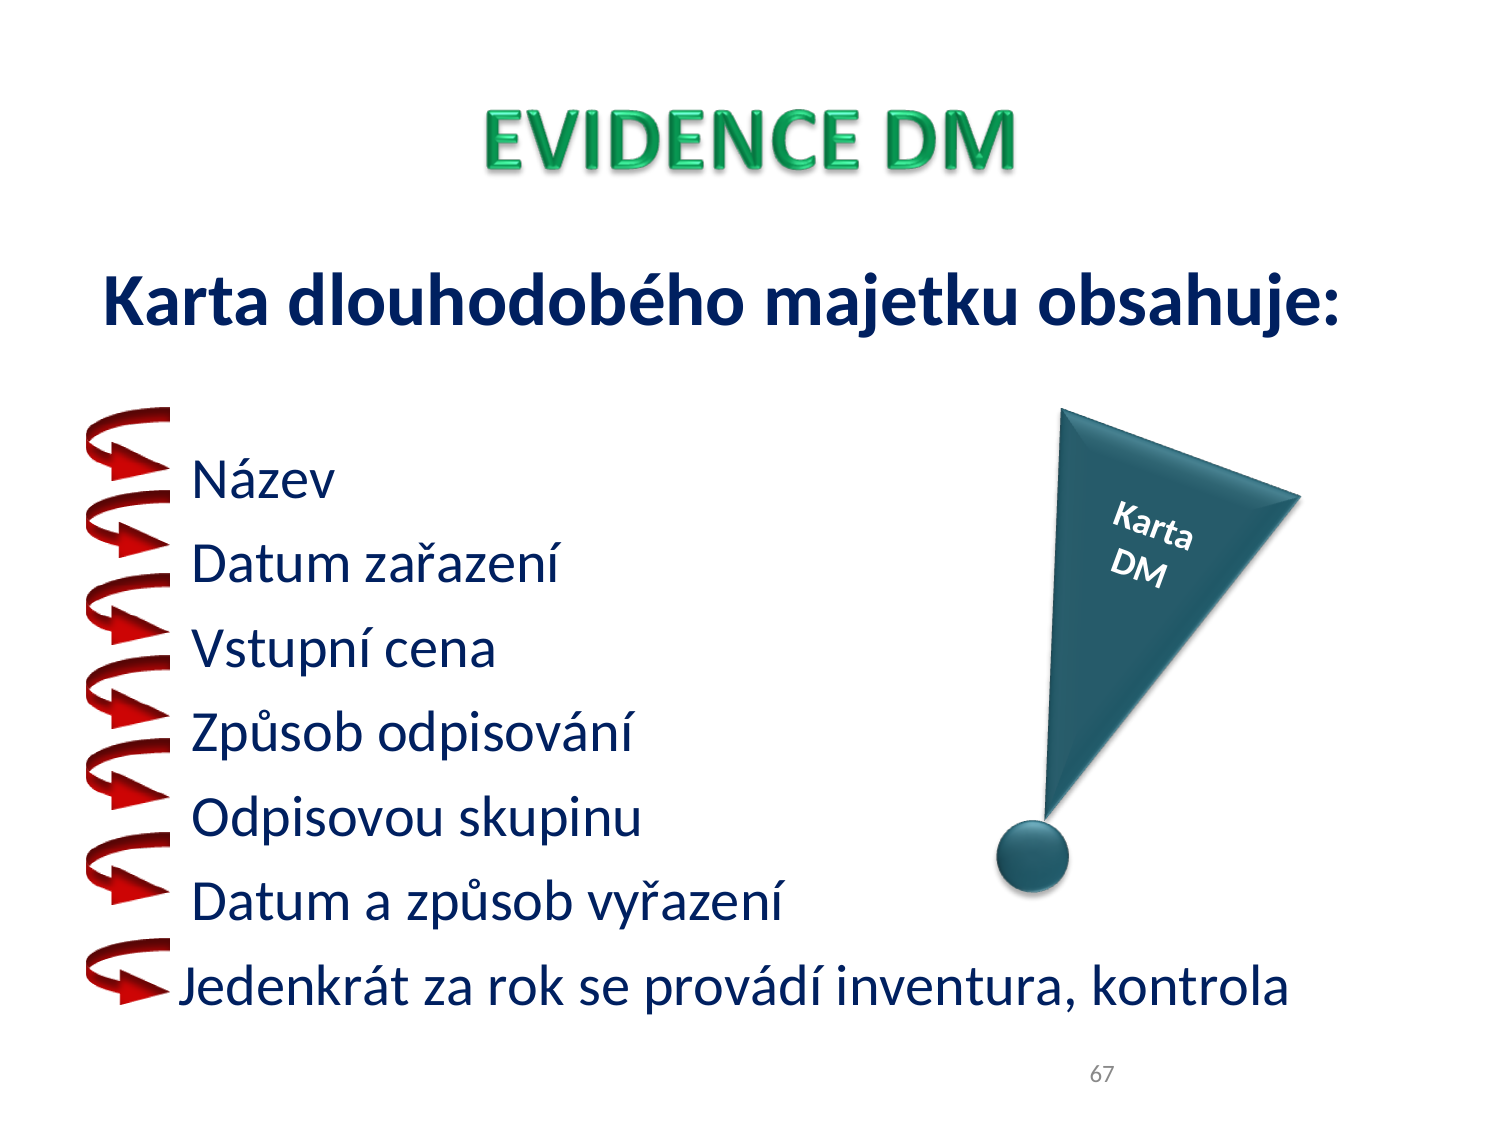

# Karta dlouhodobého majetku obsahuje:
 Název
 Datum zařazení
 Vstupní cena
 Způsob odpisování
 Odpisovou skupinu
 Datum a způsob vyřazení
Jedenkrát za rok se provádí inventura, kontrola
Karta DM